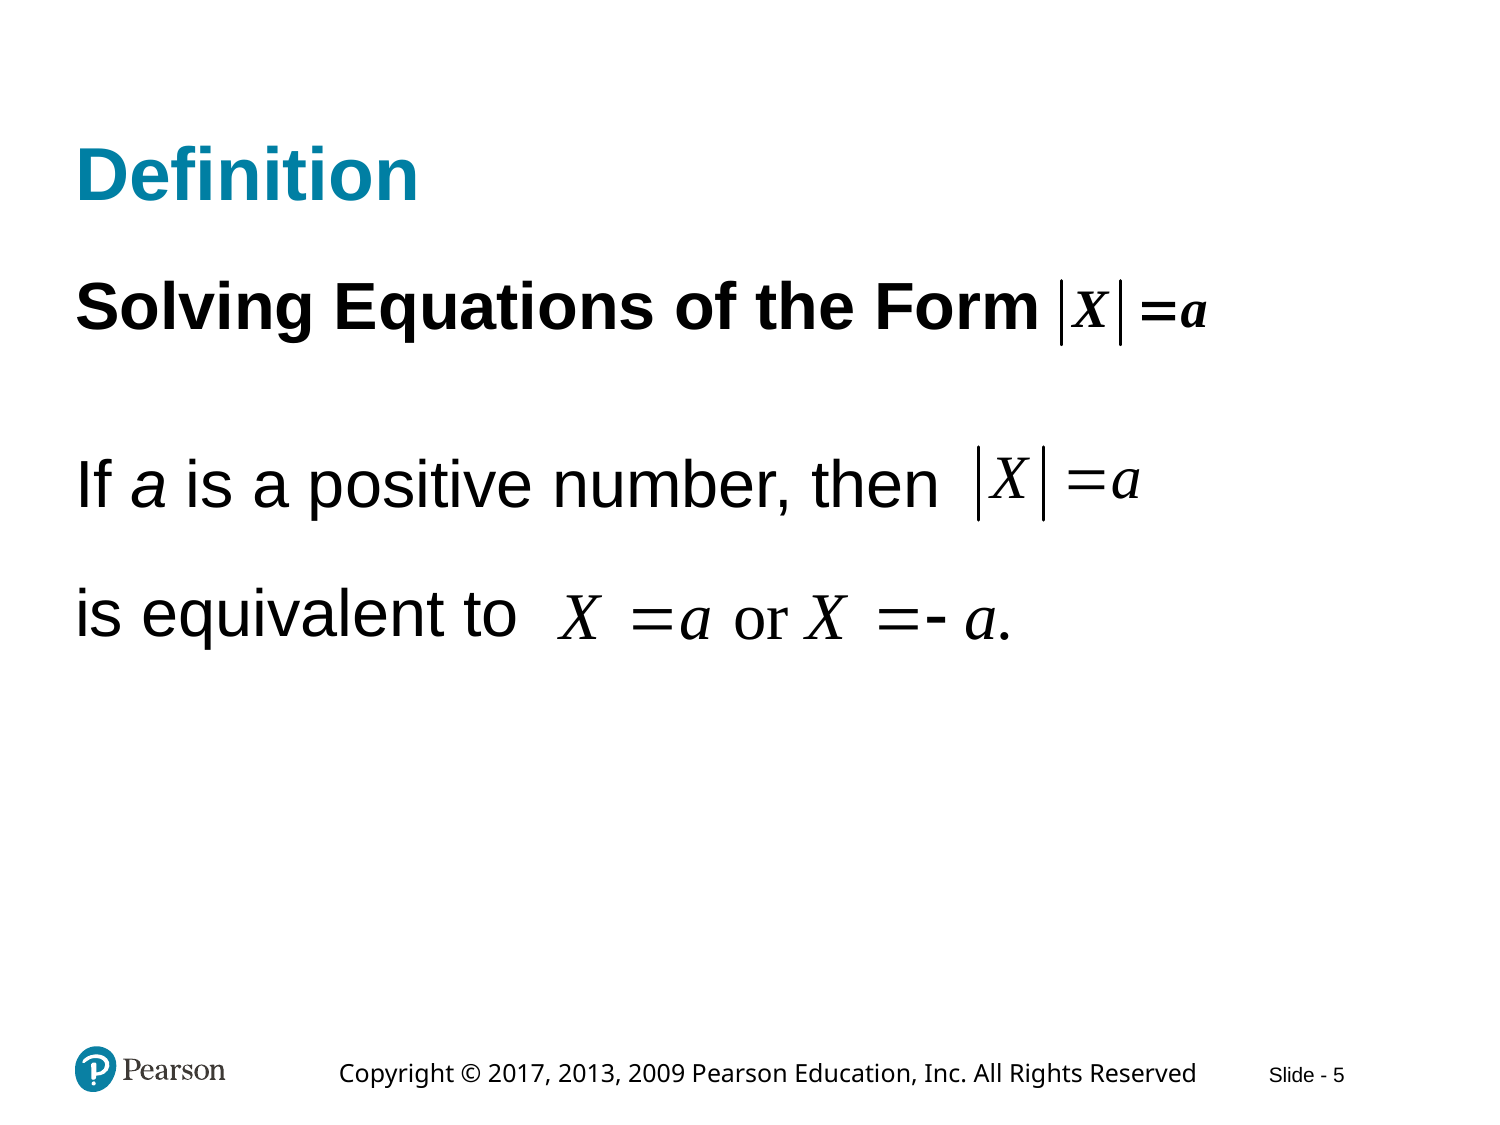

# Definition
Solving Equations of the Form
If a is a positive number, then
is equivalent to